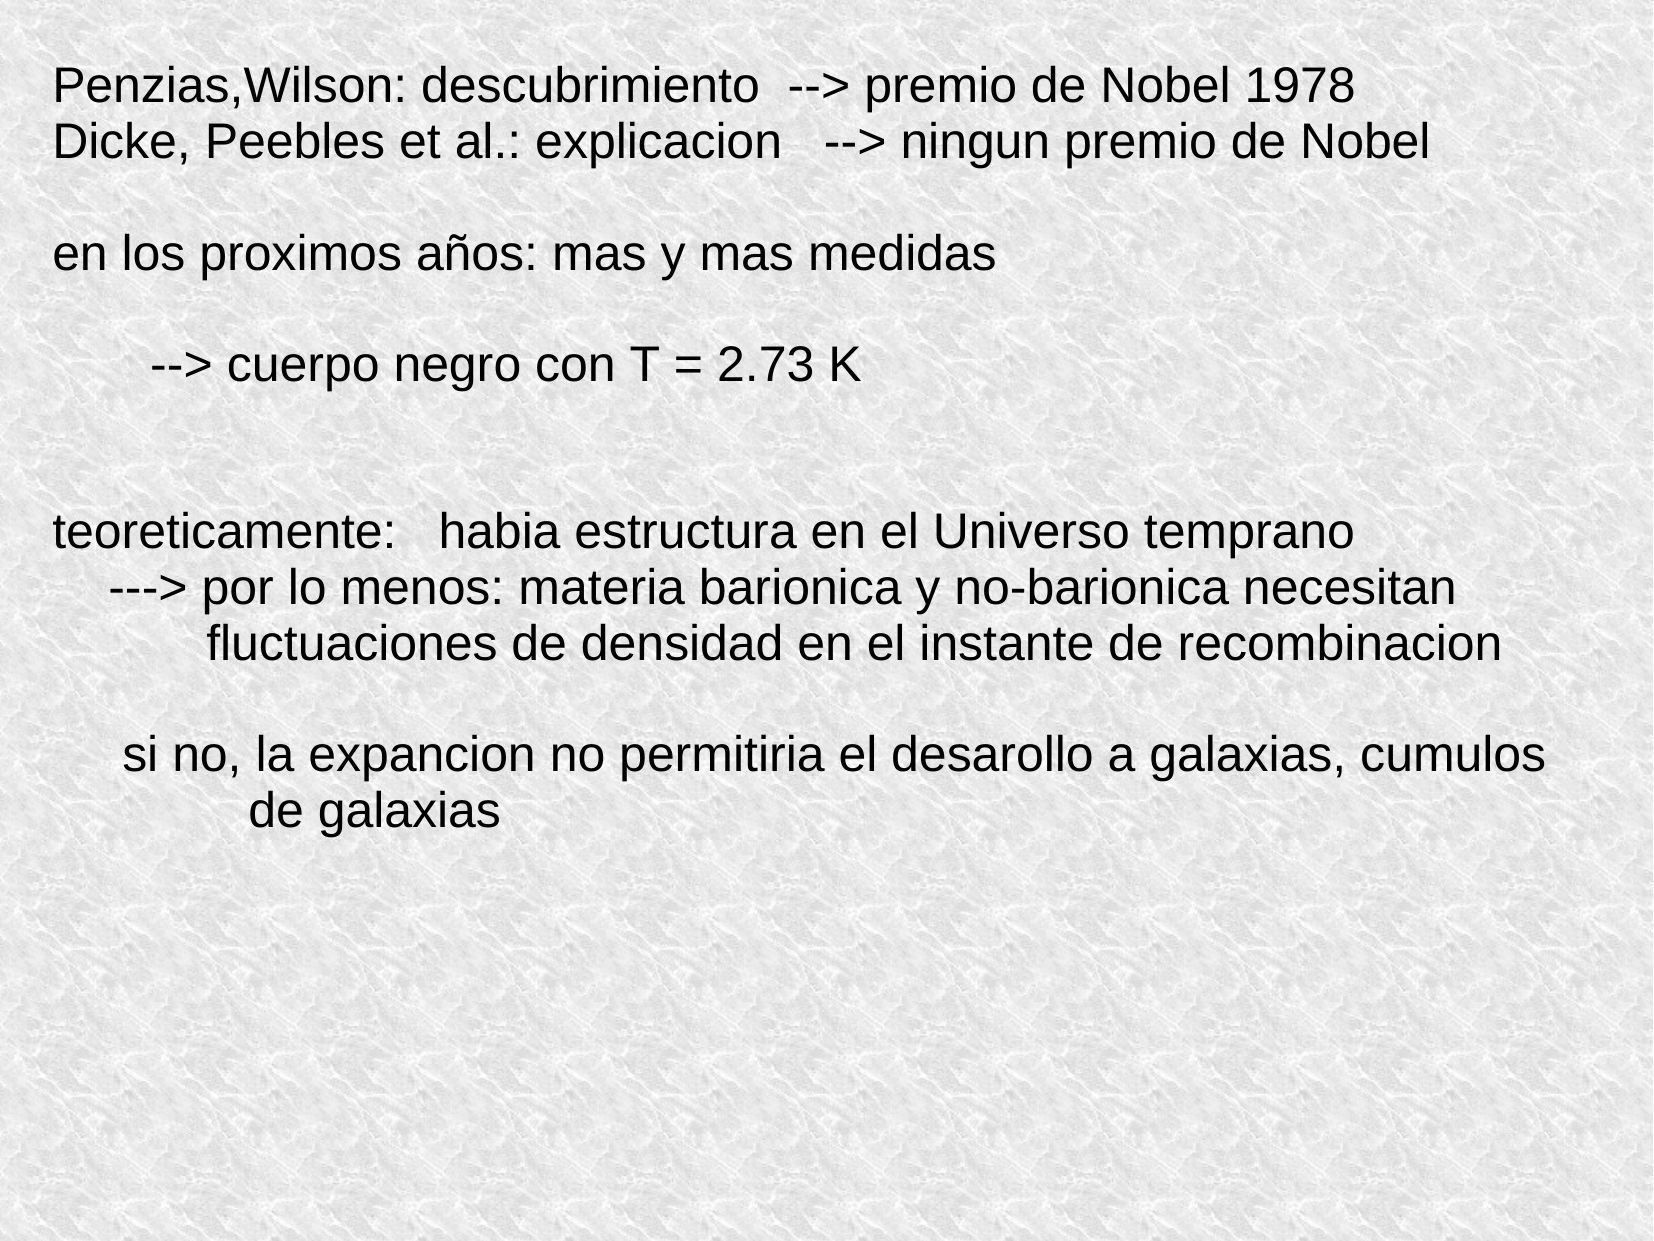

Penzias,Wilson: descubrimiento --> premio de Nobel 1978
Dicke, Peebles et al.: explicacion --> ningun premio de Nobel
en los proximos años: mas y mas medidas
 --> cuerpo negro con T = 2.73 K
teoreticamente: habia estructura en el Universo temprano
 ---> por lo menos: materia barionica y no-barionica necesitan
 fluctuaciones de densidad en el instante de recombinacion
 si no, la expancion no permitiria el desarollo a galaxias, cumulos
 de galaxias